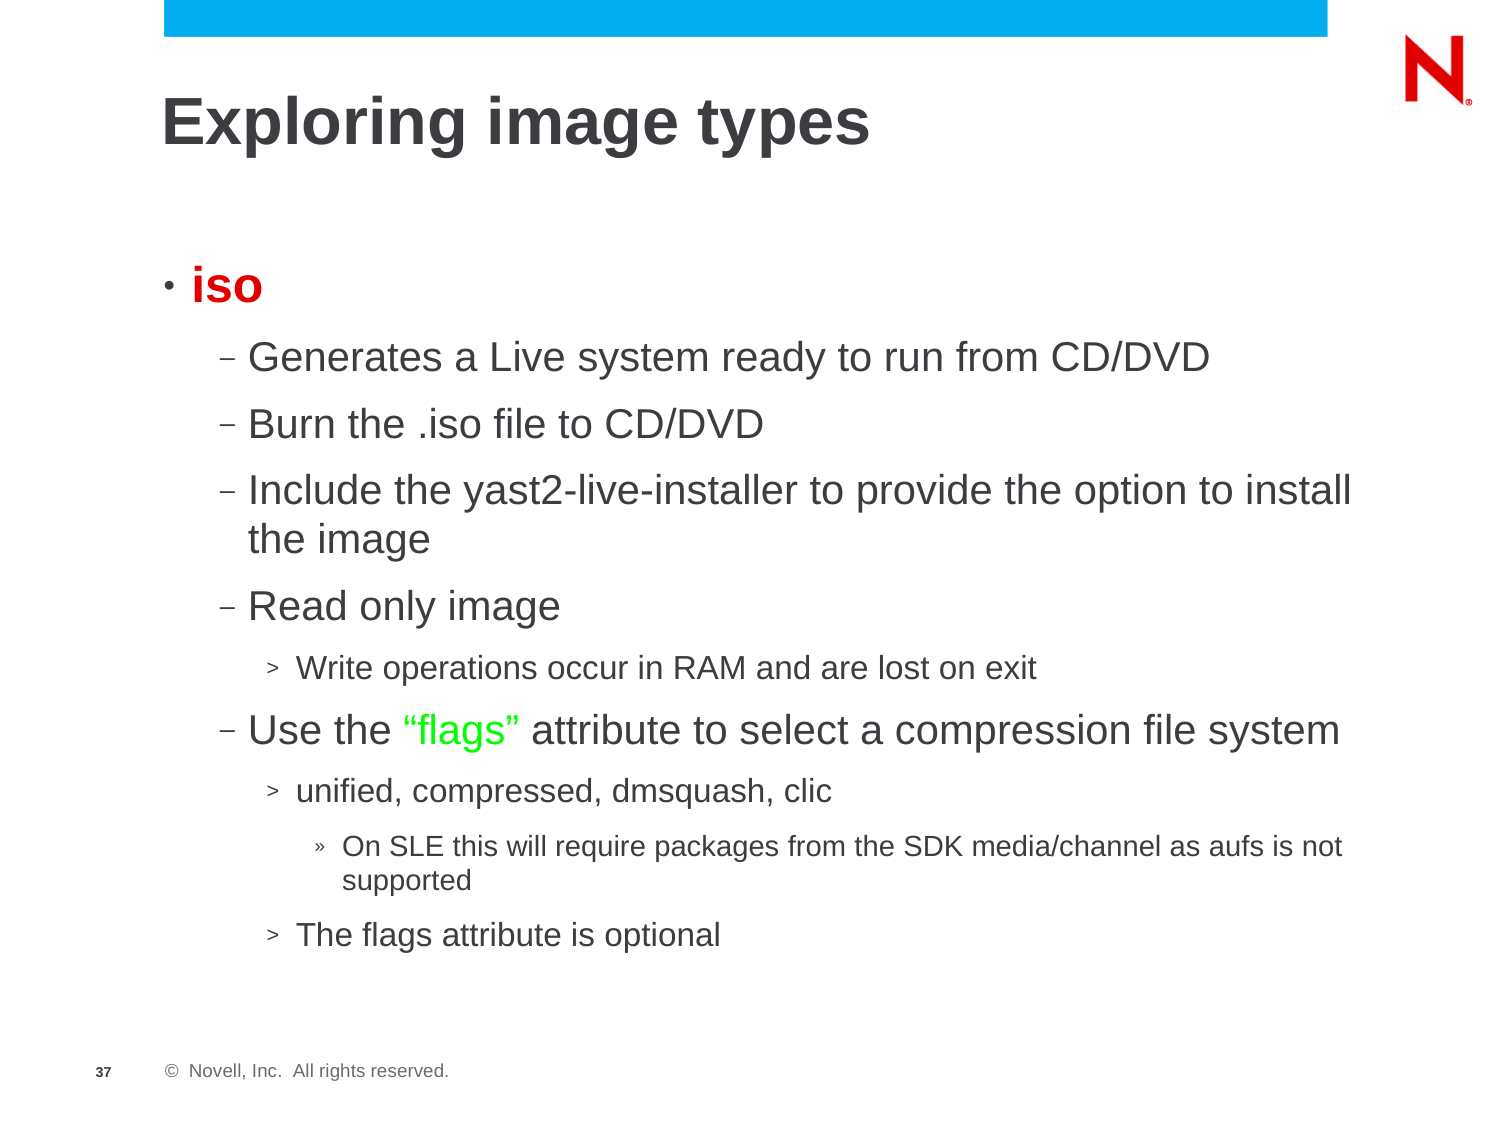

# Exploring image types
iso
Generates a Live system ready to run from CD/DVD
Burn the .iso file to CD/DVD
Include the yast2-live-installer to provide the option to install the image
Read only image
Write operations occur in RAM and are lost on exit
Use the “flags” attribute to select a compression file system
unified, compressed, dmsquash, clic
On SLE this will require packages from the SDK media/channel as aufs is not supported
The flags attribute is optional